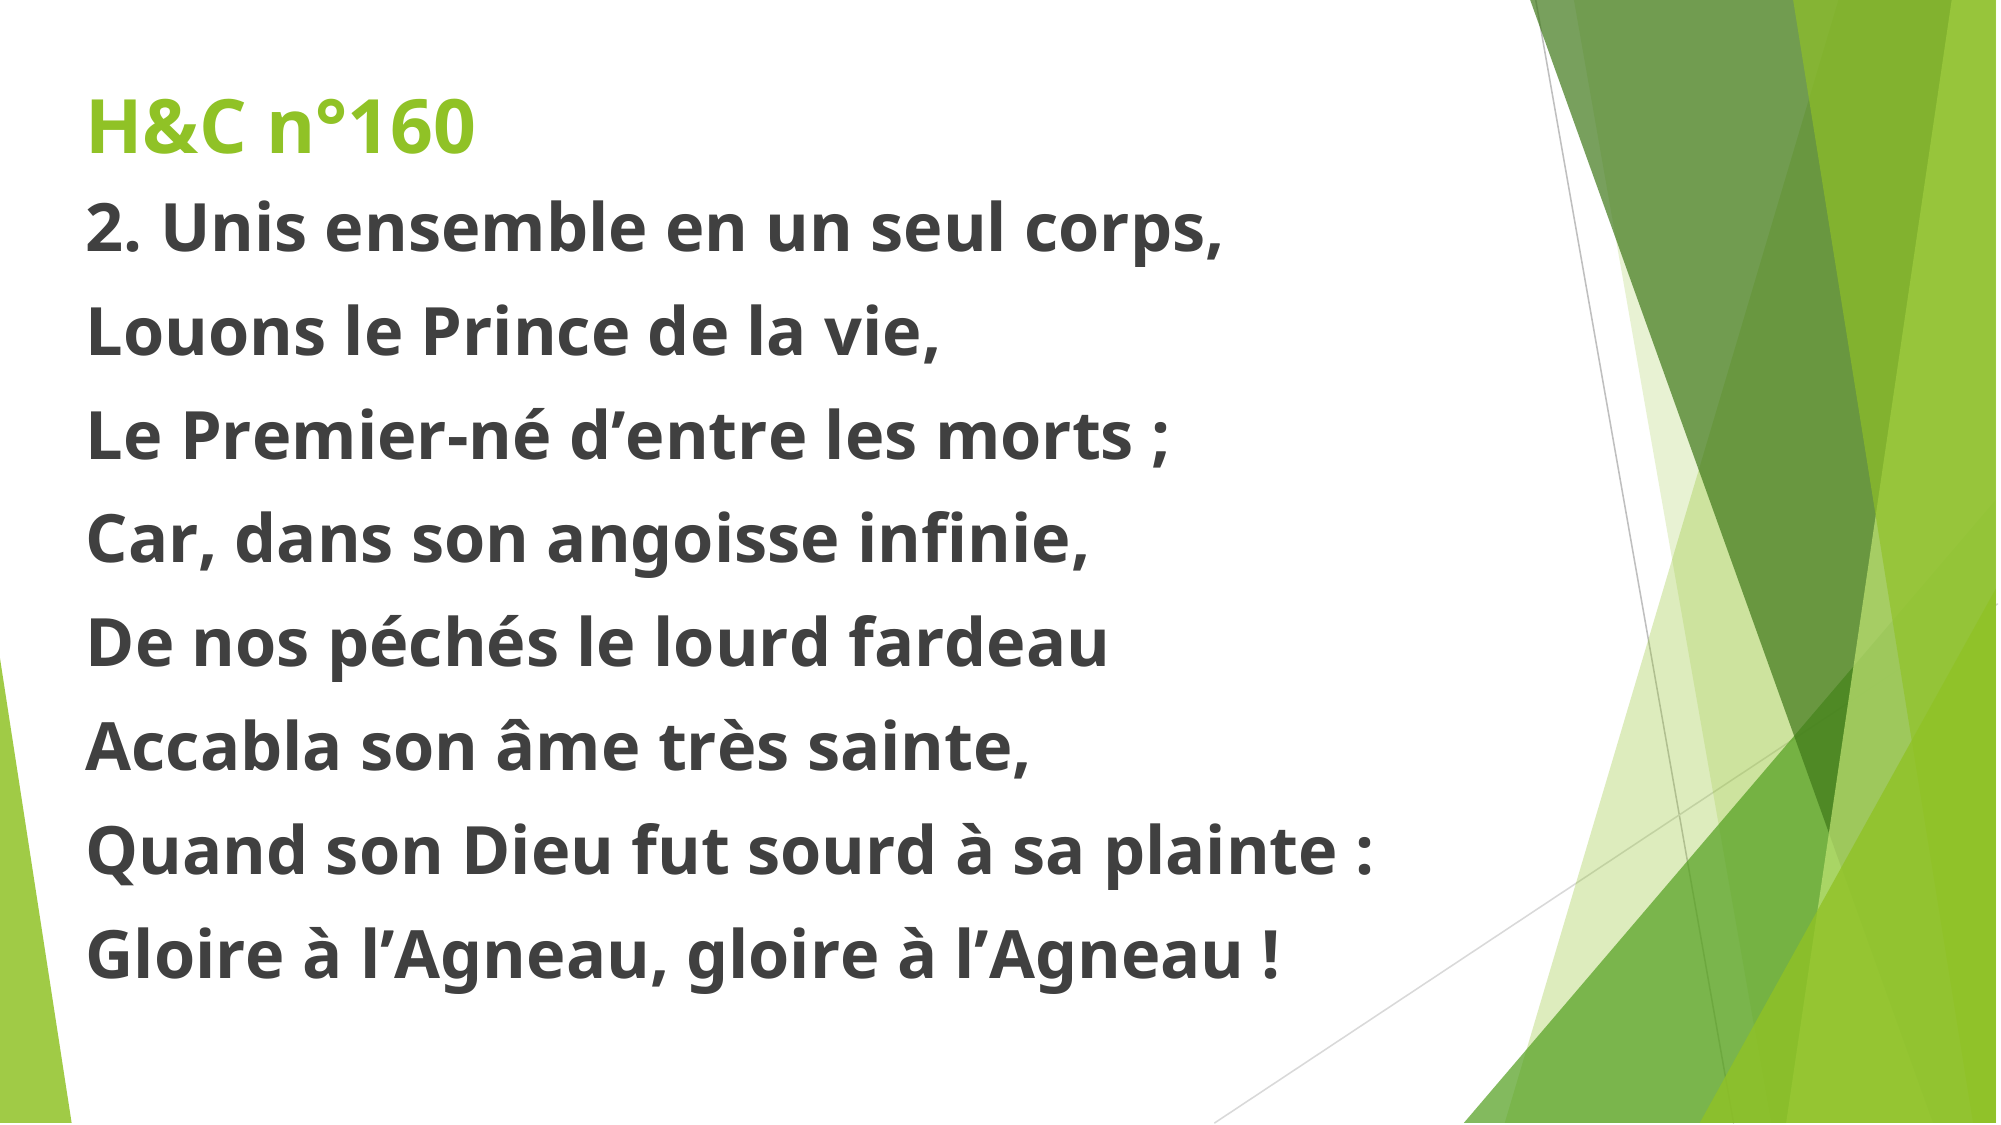

H&C n°160
2. Unis ensemble en un seul corps,
Louons le Prince de la vie,
Le Premier-né d’entre les morts ;
Car, dans son angoisse infinie,
De nos péchés le lourd fardeau
Accabla son âme très sainte,
Quand son Dieu fut sourd à sa plainte :
Gloire à l’Agneau, gloire à l’Agneau !